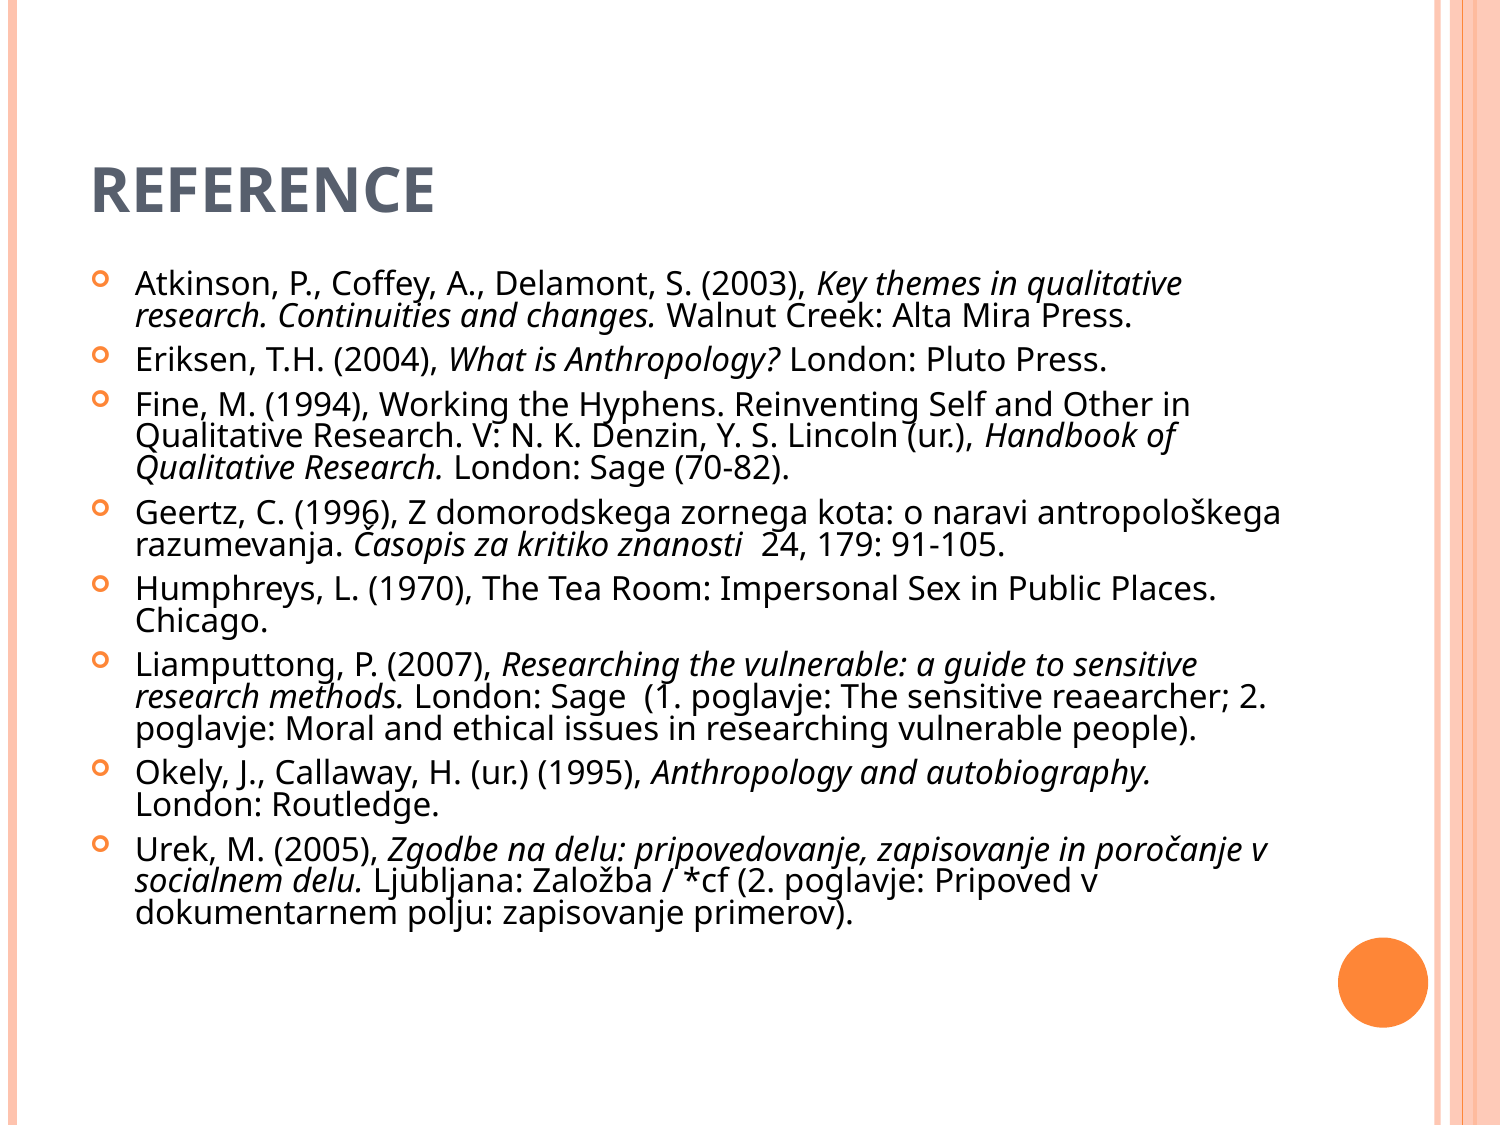

# REFERENCE
Atkinson, P., Coffey, A., Delamont, S. (2003), Key themes in qualitative research. Continuities and changes. Walnut Creek: Alta Mira Press.
Eriksen, T.H. (2004), What is Anthropology? London: Pluto Press.
Fine, M. (1994), Working the Hyphens. Reinventing Self and Other in Qualitative Research. V: N. K. Denzin, Y. S. Lincoln (ur.), Handbook of Qualitative Research. London: Sage (70-82).
Geertz, C. (1996), Z domorodskega zornega kota: o naravi antropološkega razumevanja. Časopis za kritiko znanosti 24, 179: 91-105.
Humphreys, L. (1970), The Tea Room: Impersonal Sex in Public Places. Chicago.
Liamputtong, P. (2007), Researching the vulnerable: a guide to sensitive research methods. London: Sage (1. poglavje: The sensitive reaearcher; 2. poglavje: Moral and ethical issues in researching vulnerable people).
Okely, J., Callaway, H. (ur.) (1995), Anthropology and autobiography. London: Routledge.
Urek, M. (2005), Zgodbe na delu: pripovedovanje, zapisovanje in poročanje v socialnem delu. Ljubljana: Založba / *cf (2. poglavje: Pripoved v dokumentarnem polju: zapisovanje primerov).